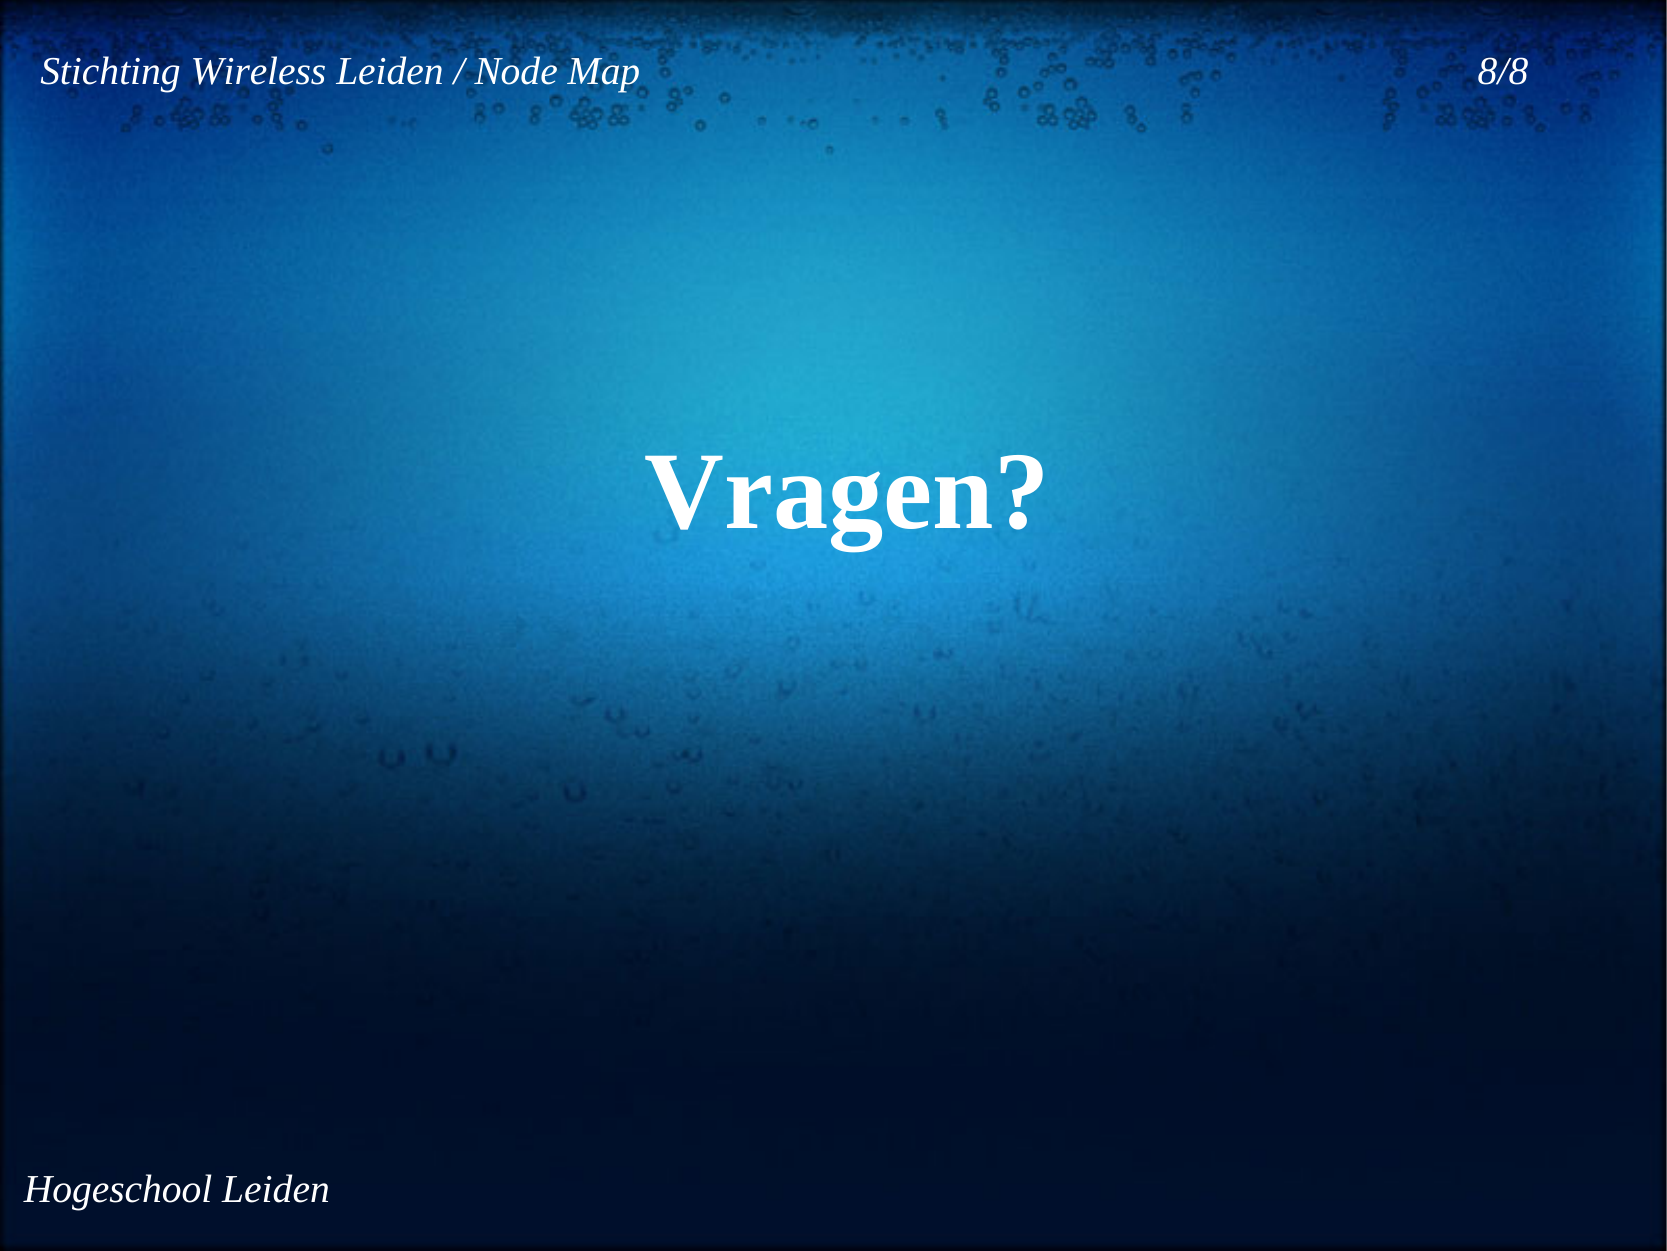

# Stichting Wireless Leiden / Node Map                                                                                    8/8
 Vragen?
Hogeschool Leiden